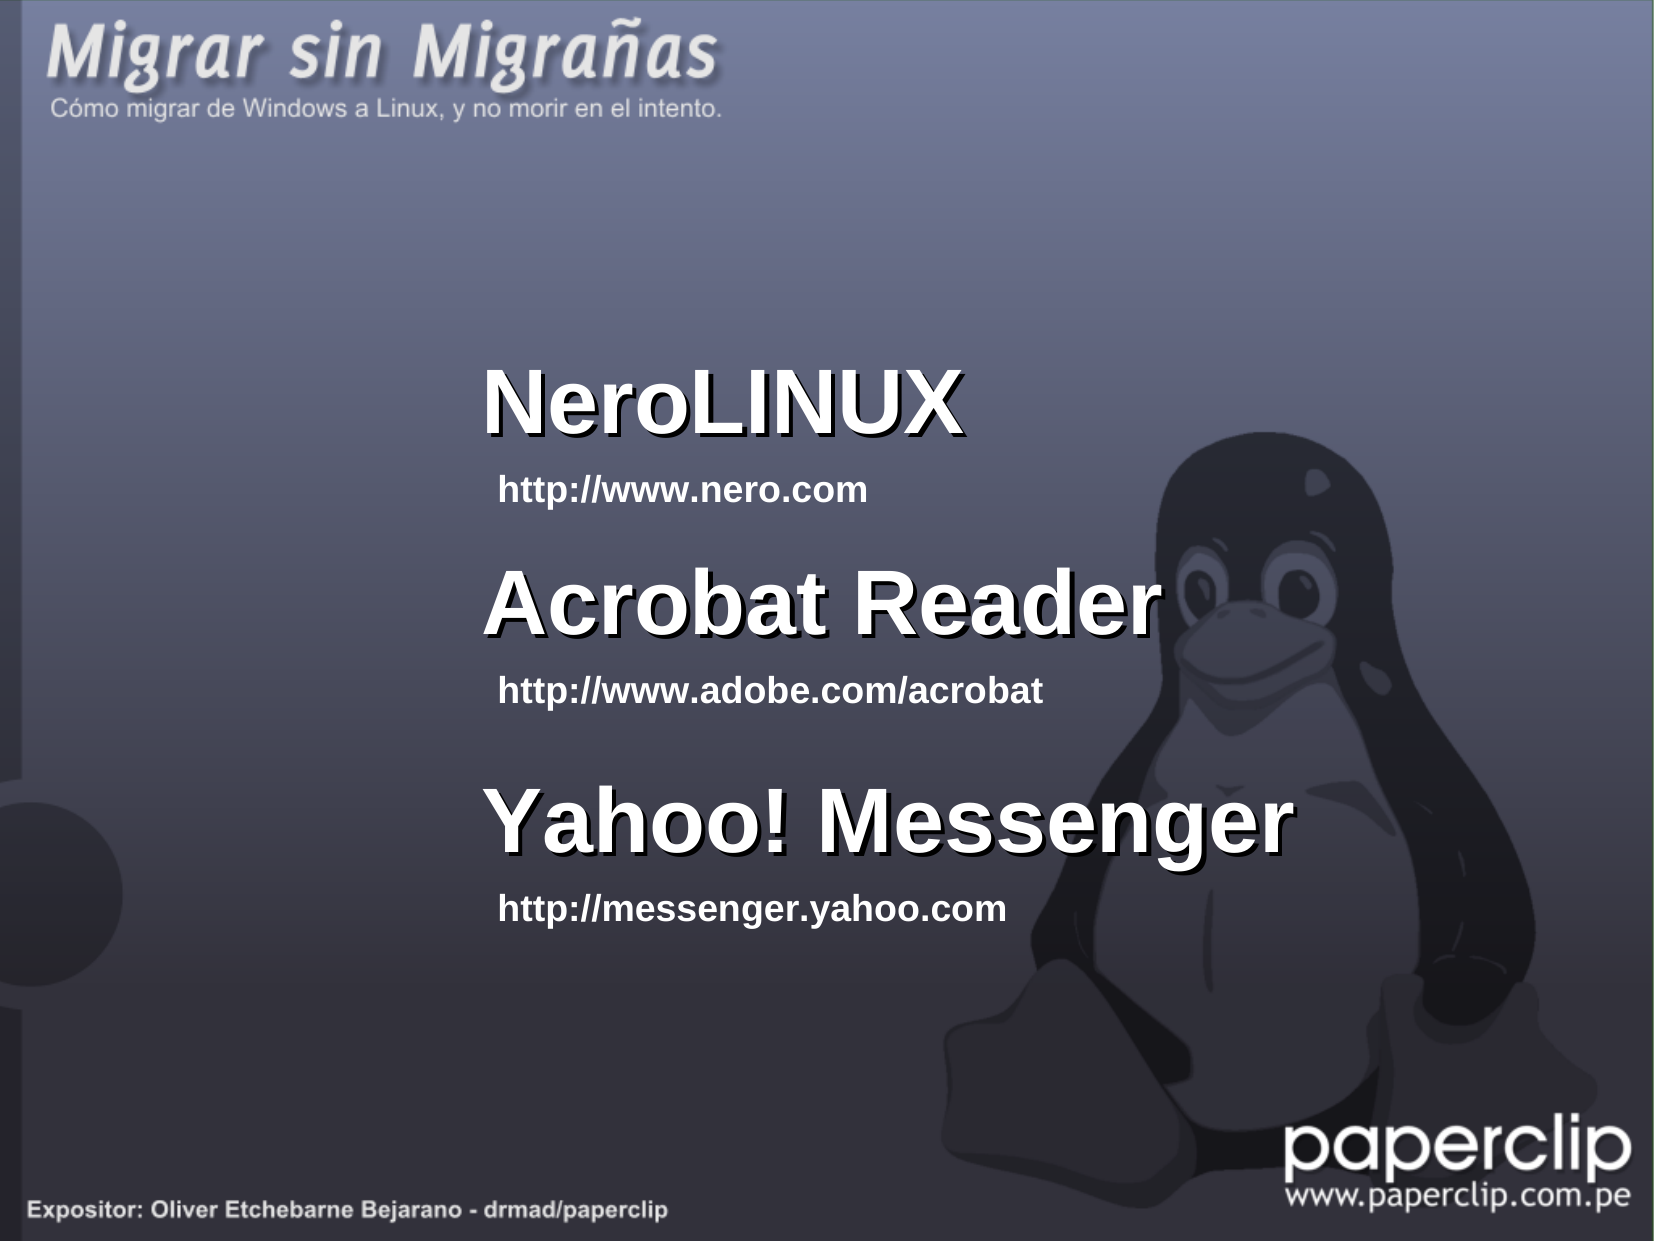

NeroLINUX
http://www.nero.com
Acrobat Reader
http://www.adobe.com/acrobat
Yahoo! Messenger
http://messenger.yahoo.com